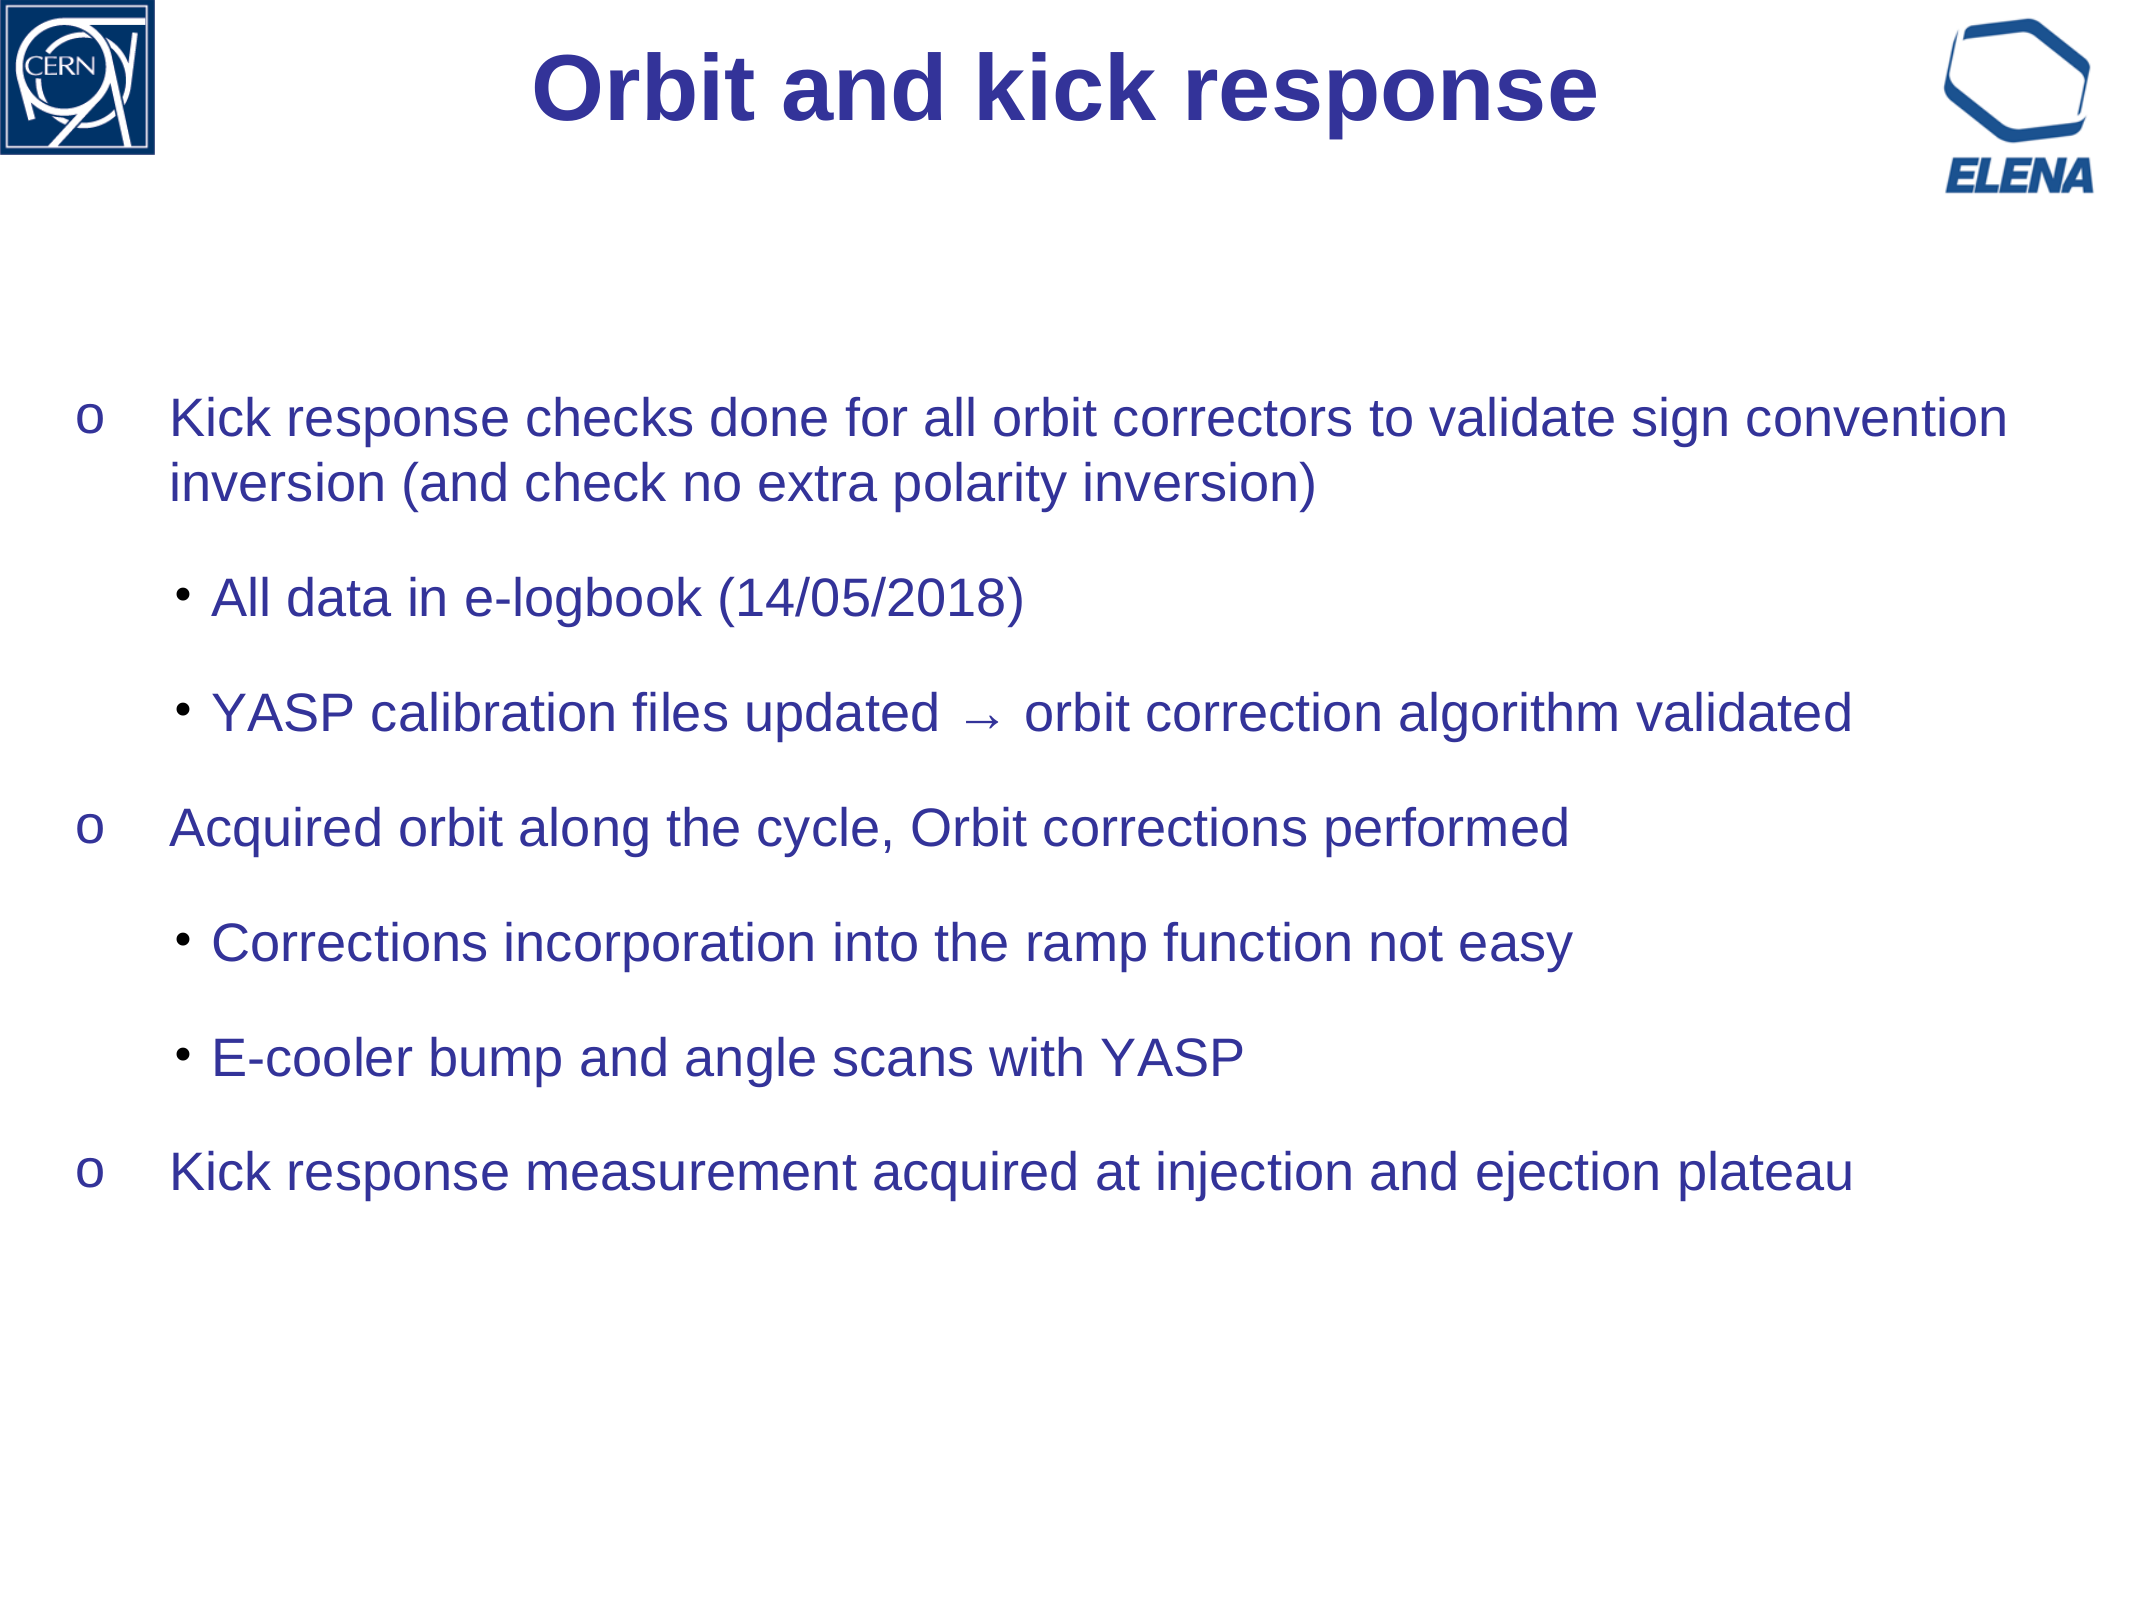

# Orbit and kick response
Kick response checks done for all orbit correctors to validate sign convention inversion (and check no extra polarity inversion)
All data in e-logbook (14/05/2018)
YASP calibration files updated → orbit correction algorithm validated
Acquired orbit along the cycle, Orbit corrections performed
Corrections incorporation into the ramp function not easy
E-cooler bump and angle scans with YASP
Kick response measurement acquired at injection and ejection plateau